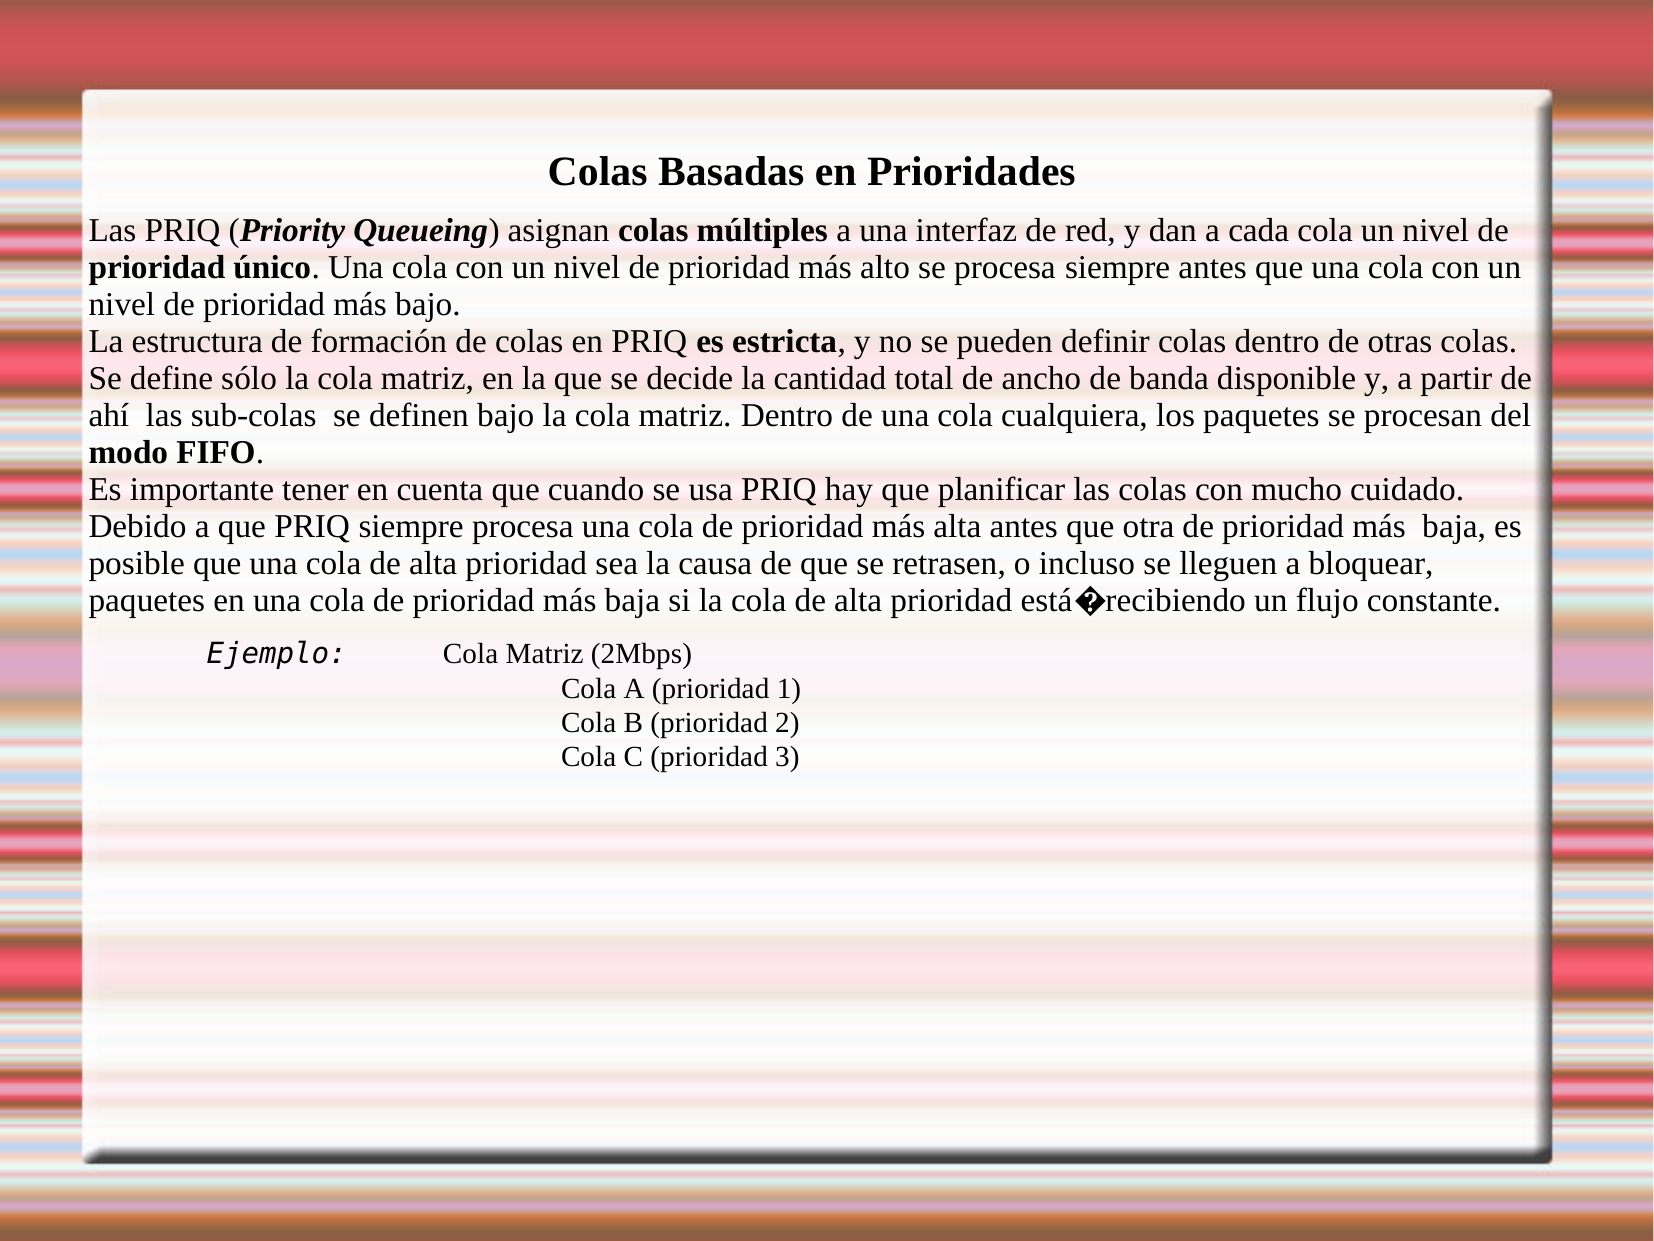

Colas Basadas en Prioridades
Las PRIQ (Priority Queueing) asignan colas múltiples a una interfaz de red, y dan a cada cola un nivel de prioridad único. Una cola con un nivel de prioridad más alto se procesa siempre antes que una cola con un nivel de prioridad más bajo.
La estructura de formación de colas en PRIQ es estricta, y no se pueden definir colas dentro de otras colas. Se define sólo la cola matriz, en la que se decide la cantidad total de ancho de banda disponible y, a partir de ahí las sub-colas se definen bajo la cola matriz. Dentro de una cola cualquiera, los paquetes se procesan del modo FIFO.
Es importante tener en cuenta que cuando se usa PRIQ hay que planificar las colas con mucho cuidado. Debido a que PRIQ siempre procesa una cola de prioridad más alta antes que otra de prioridad más baja, es posible que una cola de alta prioridad sea la causa de que se retrasen, o incluso se lleguen a bloquear, paquetes en una cola de prioridad más baja si la cola de alta prioridad está�recibiendo un flujo constante.
	Ejemplo:	Cola Matriz (2Mbps)
				Cola A (prioridad 1)
				Cola B (prioridad 2)
				Cola C (prioridad 3)